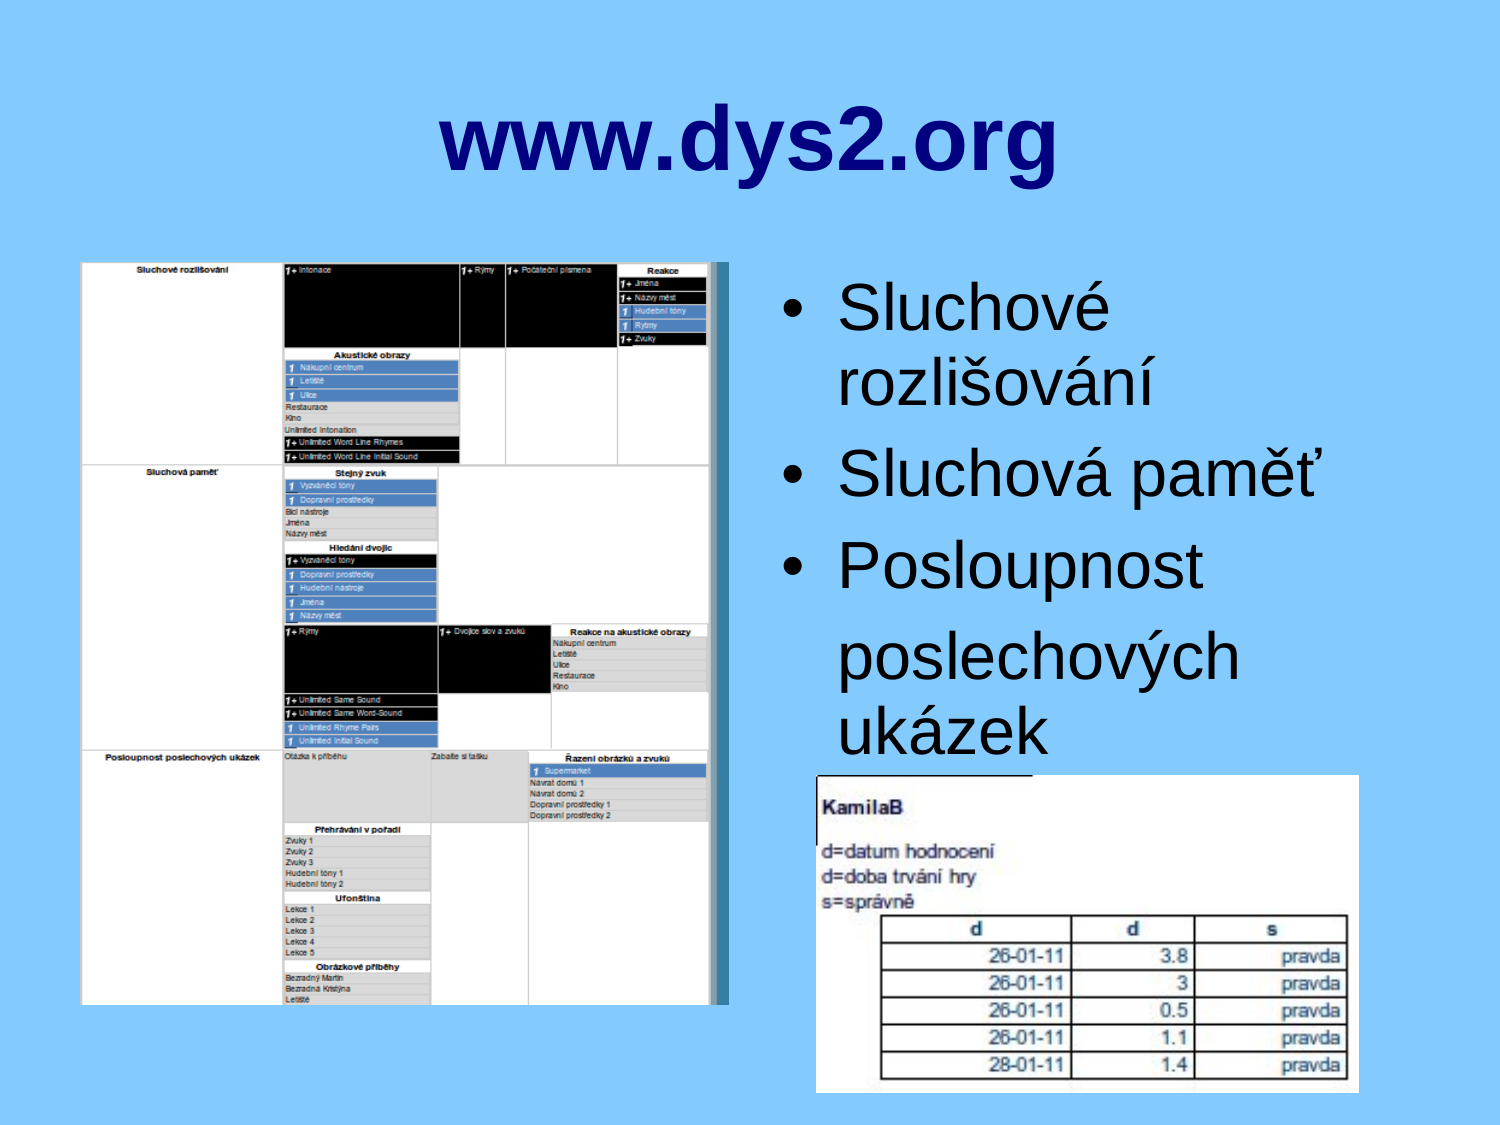

# www.dys2.org
Sluchové rozlišování
Sluchová paměť
Posloupnost
poslechových ukázek